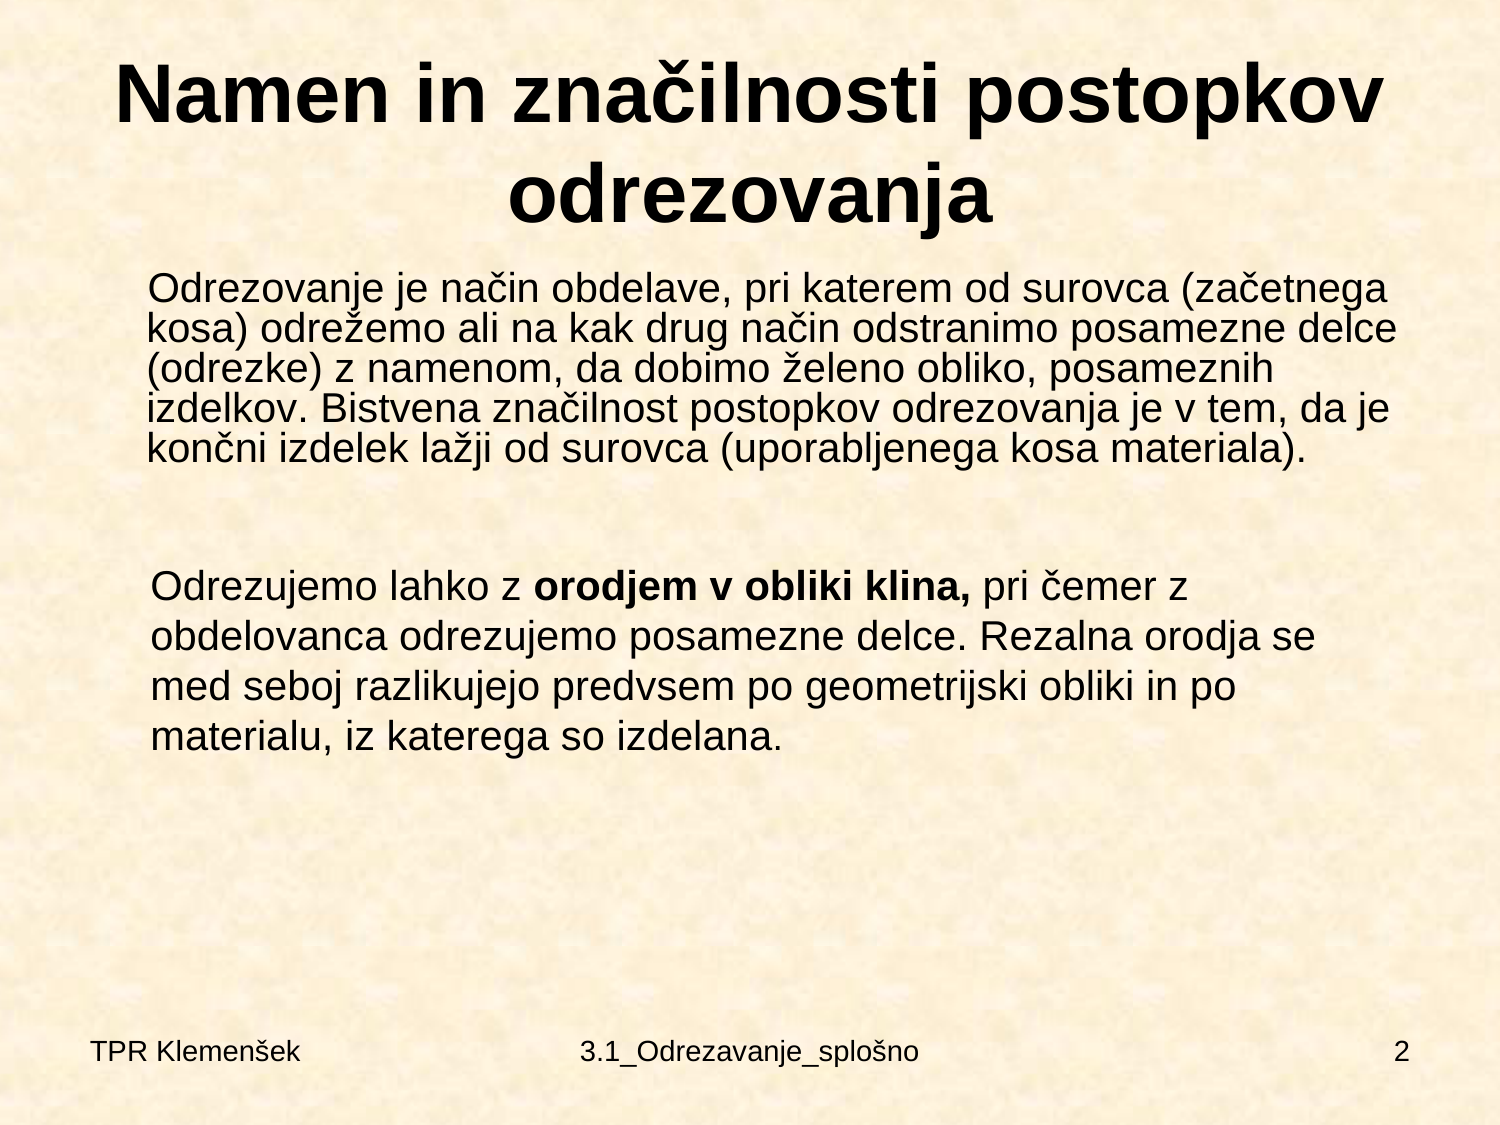

# Namen in značilnosti postopkov odrezovanja
 Odrezovanje je način obdelave, pri katerem od surovca (začetnega kosa) odrežemo ali na kak drug način odstranimo posamezne delce (odrezke) z namenom, da dobimo želeno obliko, posameznih izdelkov. Bistvena značilnost postopkov odrezovanja je v tem, da je končni izdelek lažji od surovca (uporabljenega kosa materiala).
Odrezujemo lahko z orodjem v obliki klina, pri čemer z obdelovanca odrezujemo posamezne delce. Rezalna orodja se med seboj razlikujejo predvsem po geometrijski obliki in po materialu, iz katerega so izdelana.
TPR Klemenšek
3.1_Odrezavanje_splošno
2